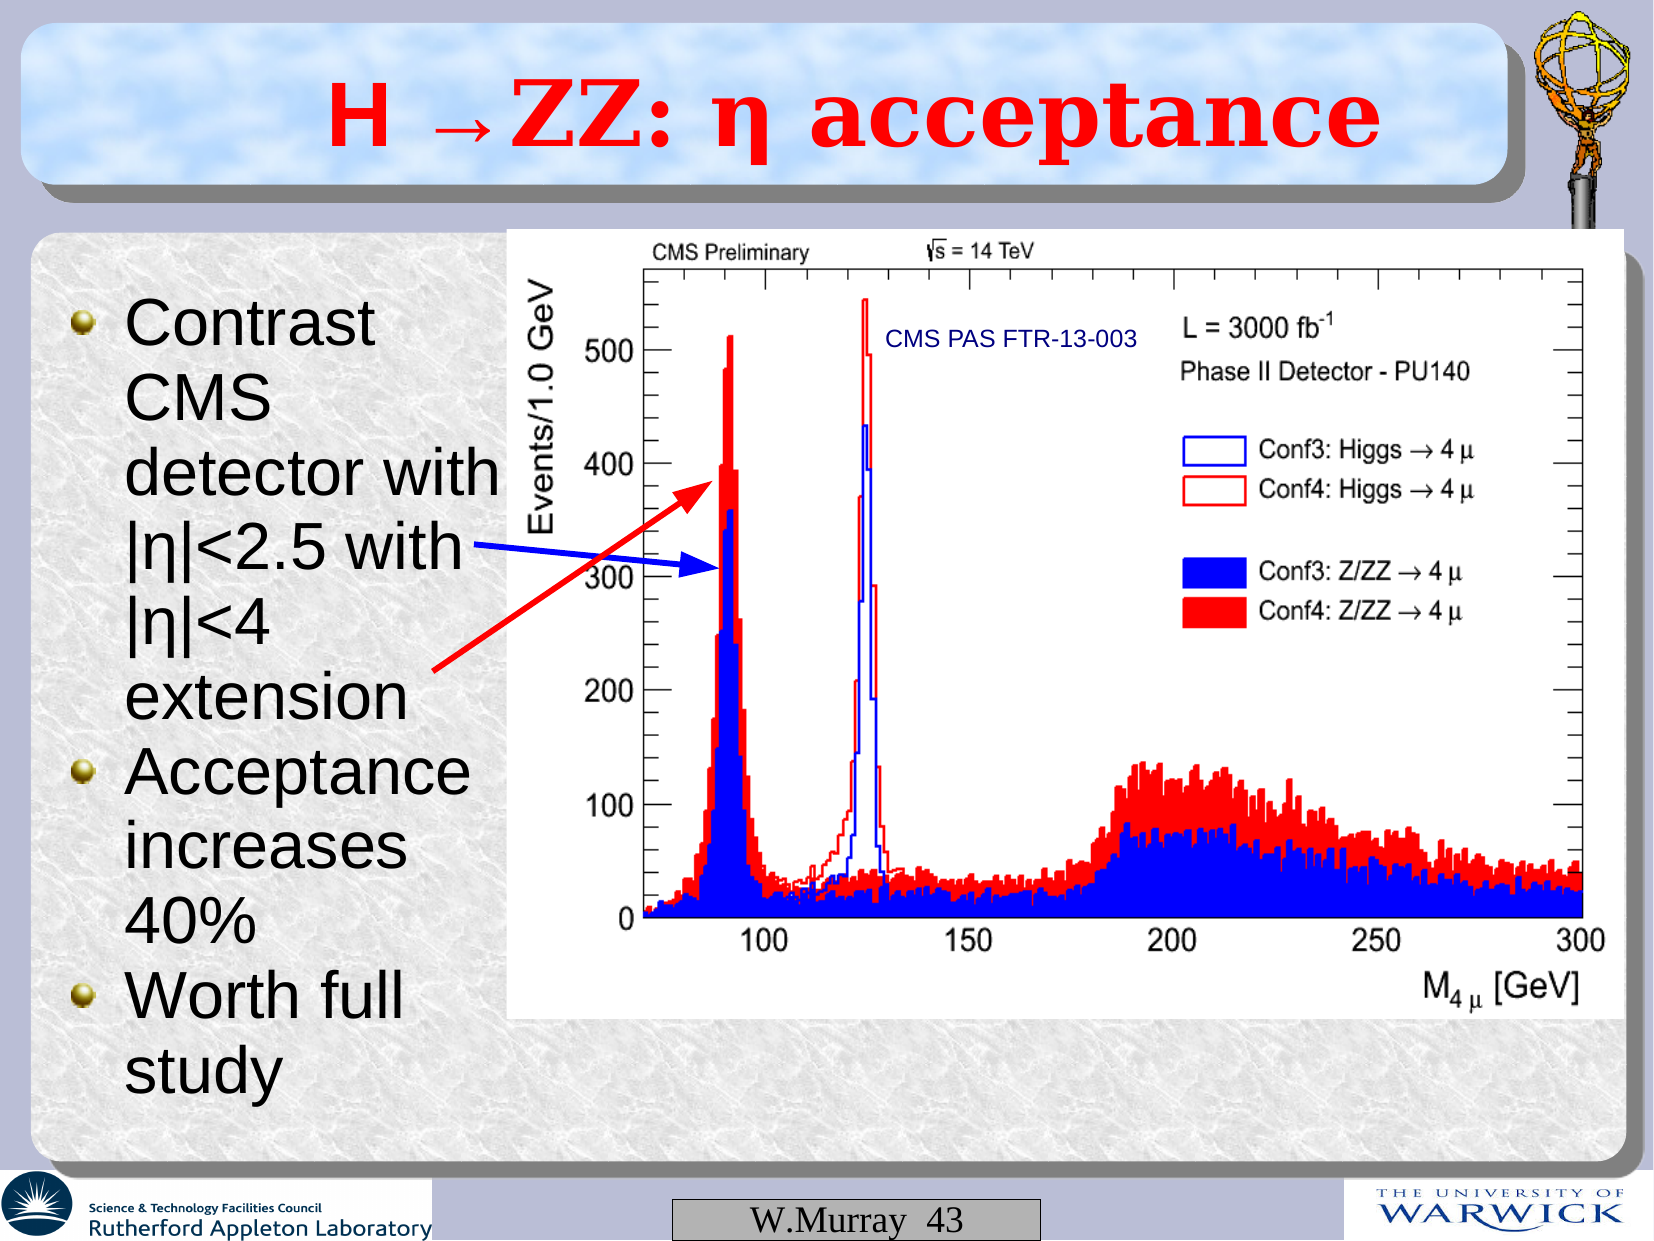

# H →ZZ: η acceptance
Contrast CMS detector with |η|<2.5 with
|η|<4 extension
Acceptance increases 40%
Worth full study
CMS PAS FTR-13-003